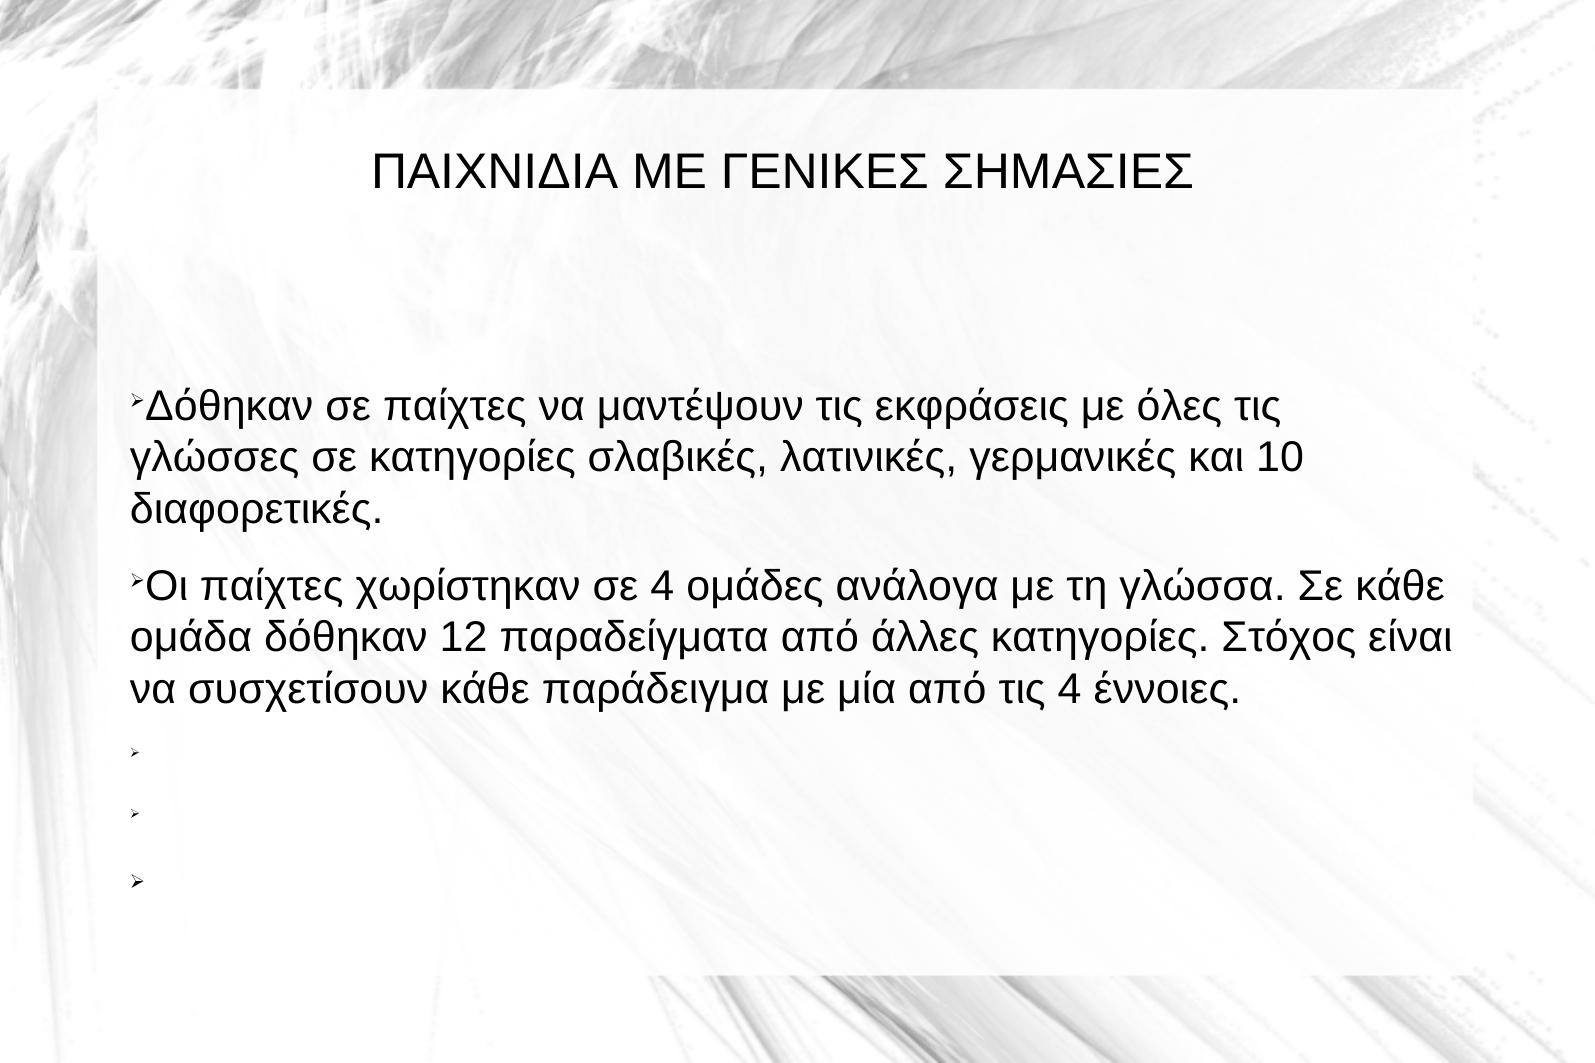

# ΠΑΙΧΝΙΔΙΑ ΜΕ ΓΕΝΙΚΕΣ ΣΗΜΑΣΙΕΣ
Δόθηκαν σε παίχτες να μαντέψουν τις εκφράσεις με όλες τις γλώσσες σε κατηγορίες σλαβικές, λατινικές, γερμανικές και 10 διαφορετικές.
Οι παίχτες χωρίστηκαν σε 4 ομάδες ανάλογα με τη γλώσσα. Σε κάθε ομάδα δόθηκαν 12 παραδείγματα από άλλες κατηγορίες. Στόχος είναι να συσχετίσουν κάθε παράδειγμα με μία από τις 4 έννοιες.